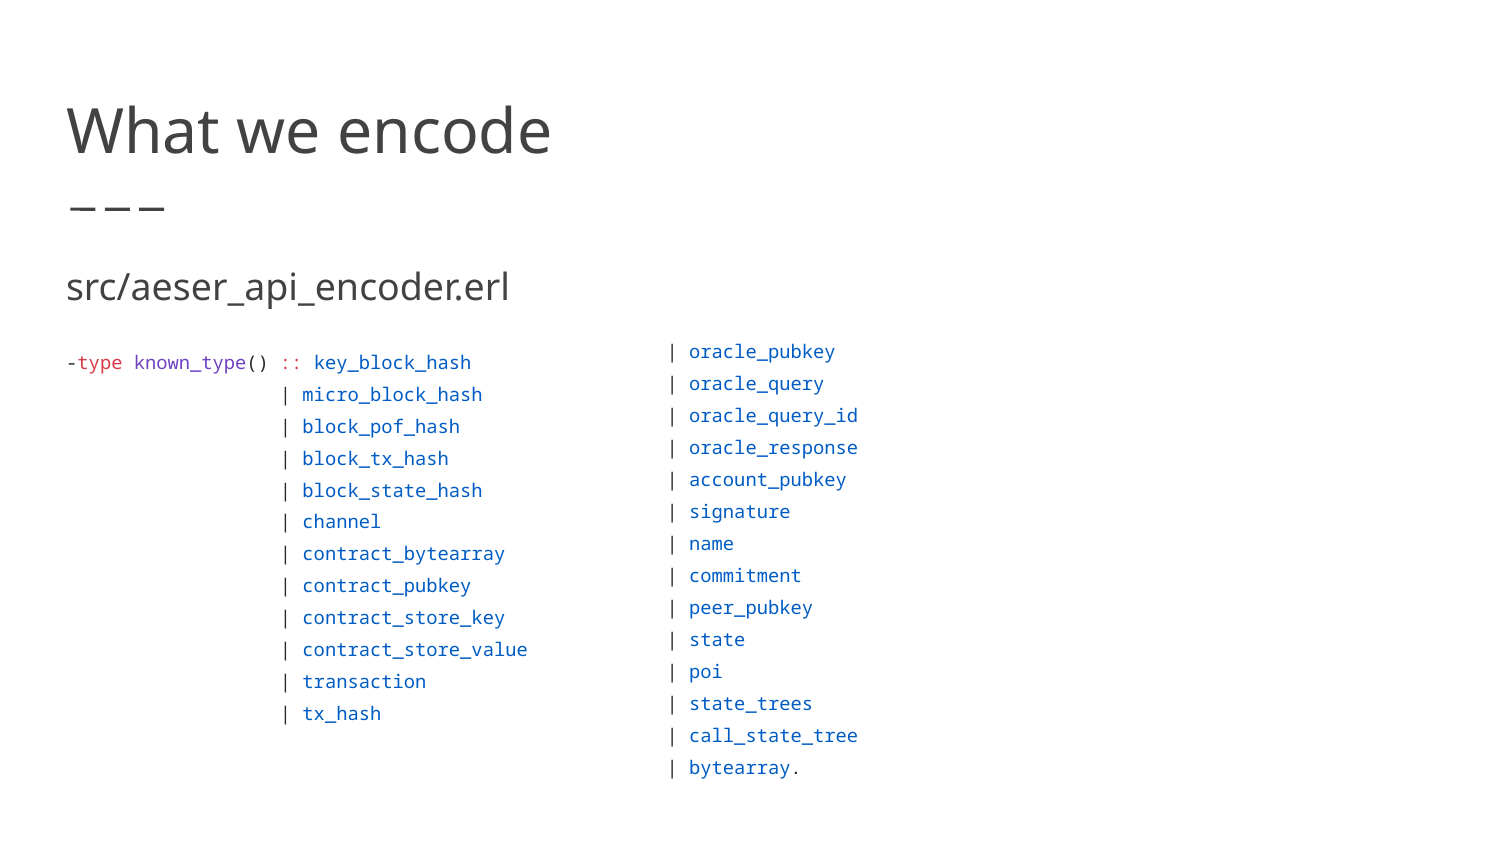

# What we encode
src/aeser_api_encoder.erl
-type known_type() :: key_block_hash
 | micro_block_hash
 | block_pof_hash
 | block_tx_hash
 | block_state_hash
 | channel
 | contract_bytearray
 | contract_pubkey
 | contract_store_key
 | contract_store_value
 | transaction
 | tx_hash
 | oracle_pubkey
 | oracle_query
 | oracle_query_id
 | oracle_response
 | account_pubkey
 | signature
 | name
 | commitment
 | peer_pubkey
 | state
 | poi
 | state_trees
 | call_state_tree
 | bytearray.